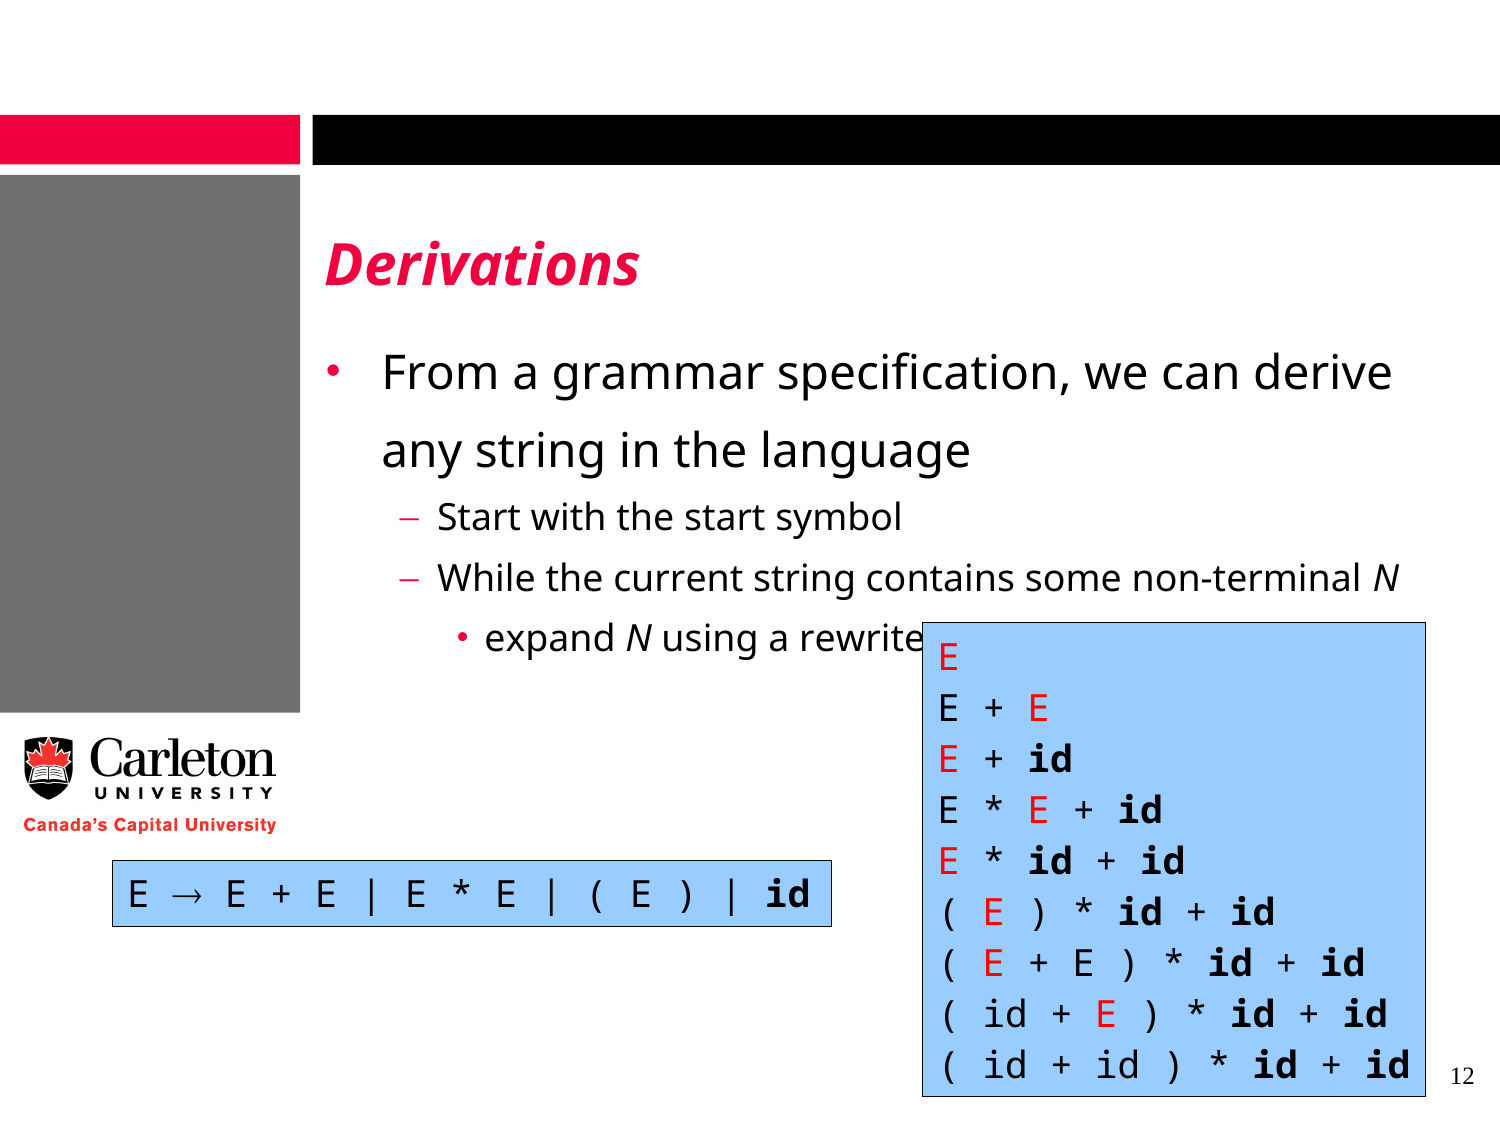

# Derivations
From a grammar specification, we can derive any string in the language
Start with the start symbol
While the current string contains some non-terminal N
expand N using a rewrite rule with N on the LHS
E
E + E
E + id
E * E + id
E * id + id
( E ) * id + id
( E + E ) * id + id
( id + E ) * id + id
( id + id ) * id + id
E  E + E | E * E | ( E ) | id
12